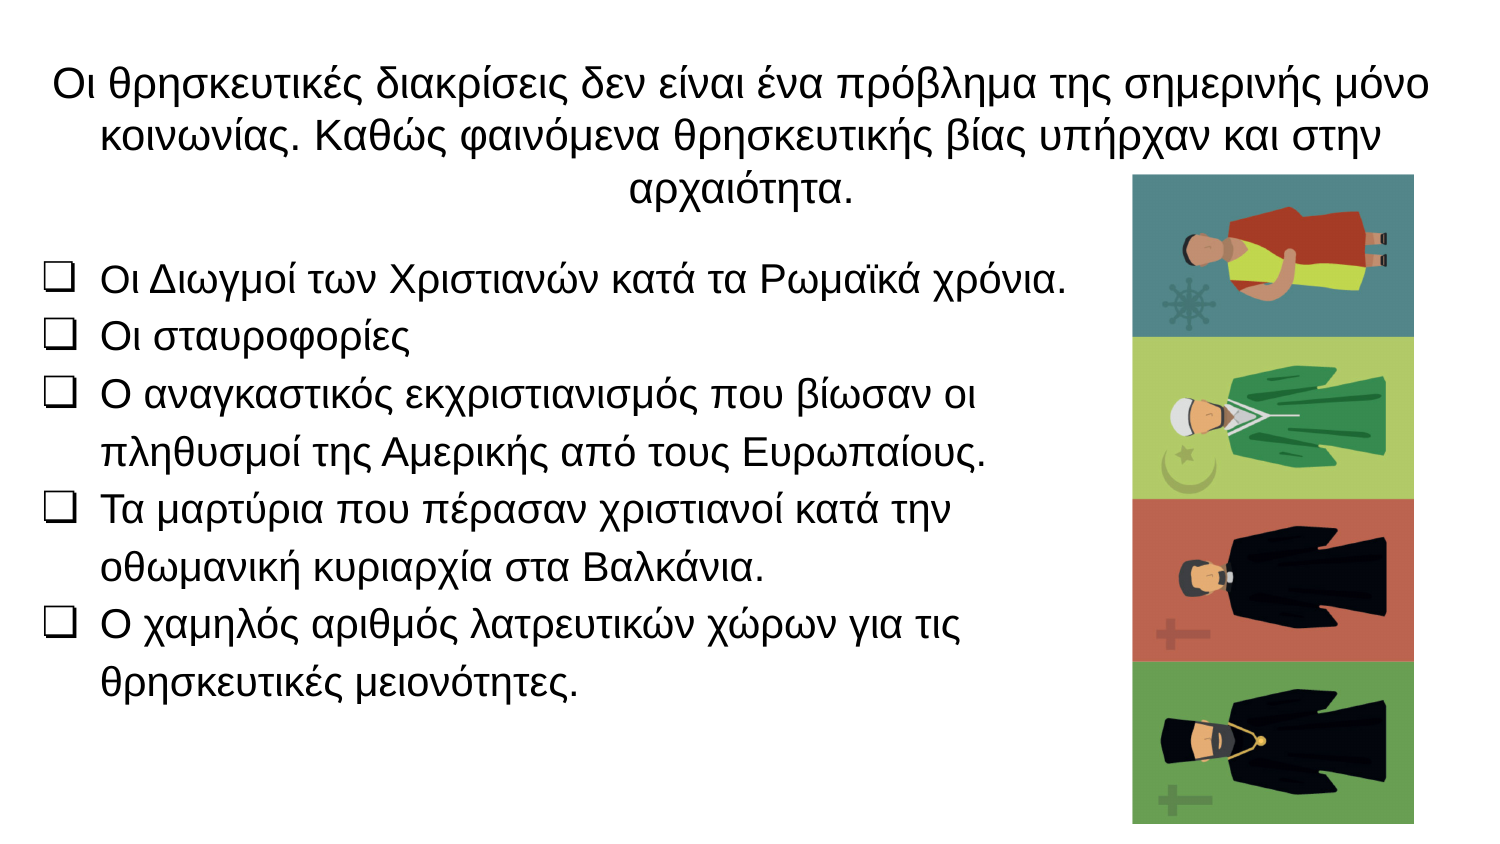

# Οι θρησκευτικές διακρίσεις δεν είναι ένα πρόβλημα της σημερινής μόνο κοινωνίας. Καθώς φαινόμενα θρησκευτικής βίας υπήρχαν και στην αρχαιότητα.
Οι Διωγμοί των Χριστιανών κατά τα Ρωμαϊκά χρόνια.
Οι σταυροφορίες
Ο αναγκαστικός εκχριστιανισμός που βίωσαν οι πληθυσμοί της Αμερικής από τους Ευρωπαίους.
Τα μαρτύρια που πέρασαν χριστιανοί κατά την οθωμανική κυριαρχία στα Βαλκάνια.
Ο χαμηλός αριθμός λατρευτικών χώρων για τις θρησκευτικές μειονότητες.